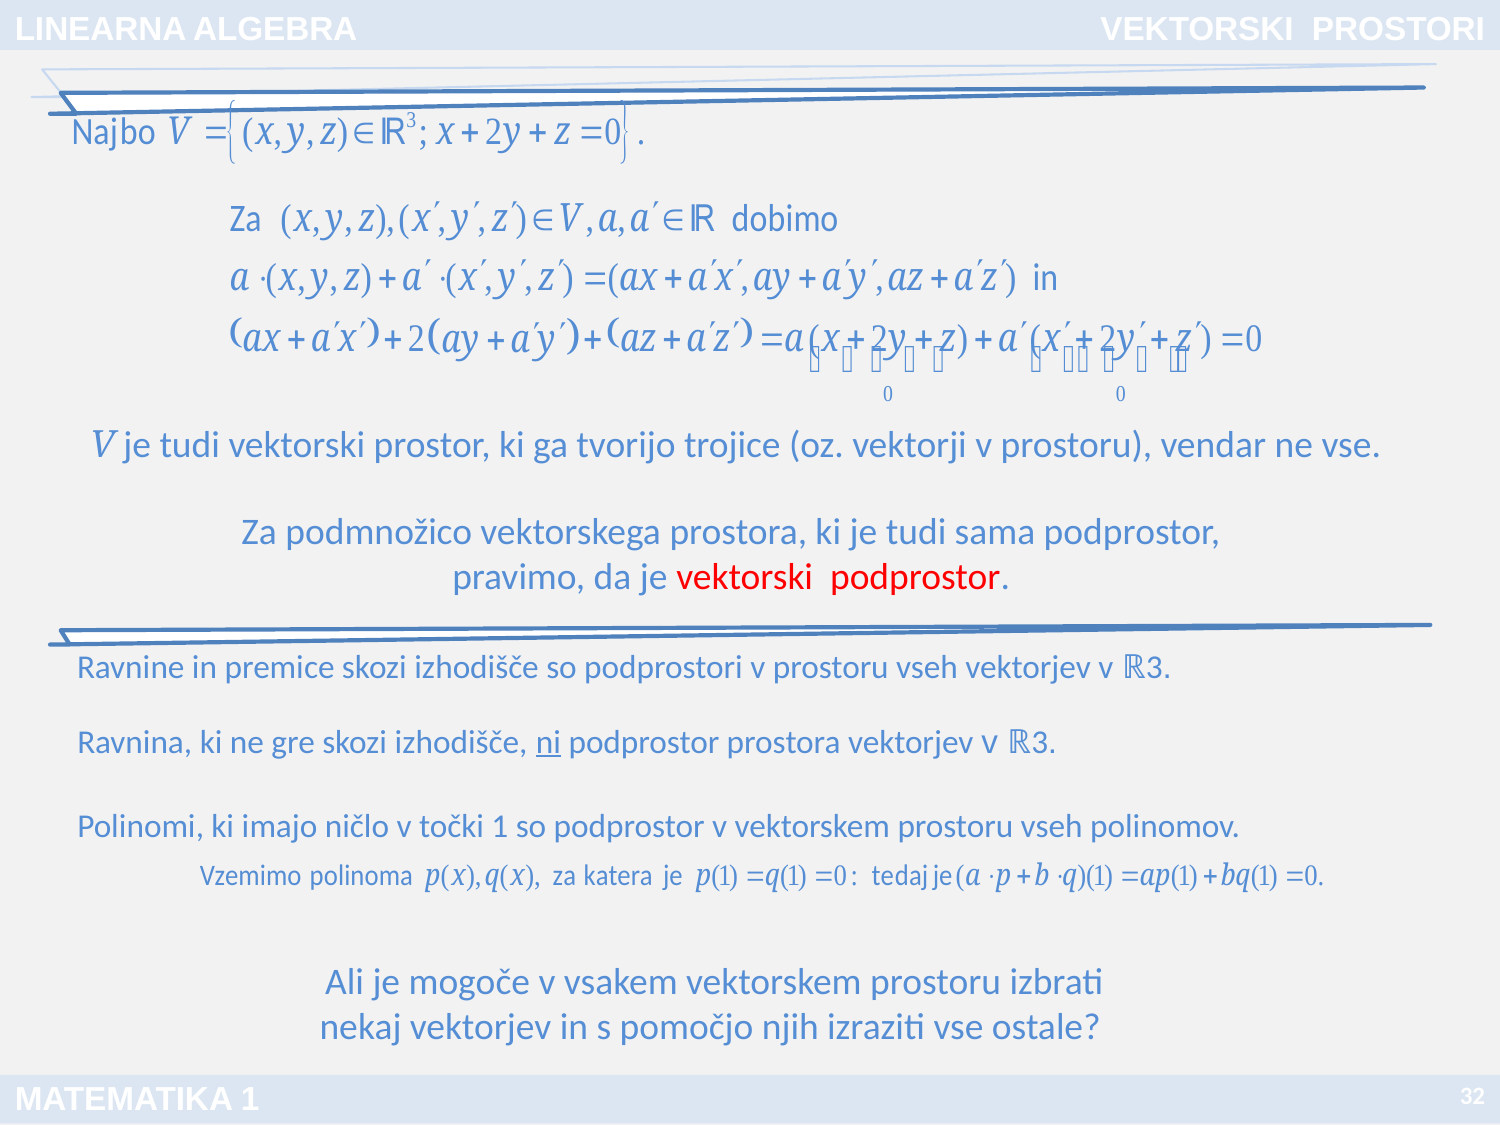

LINEARNA ALGEBRA
VEKTORSKI PROSTORI
V je tudi vektorski prostor, ki ga tvorijo trojice (oz. vektorji v prostoru), vendar ne vse.
Za podmnožico vektorskega prostora, ki je tudi sama podprostor, pravimo, da je vektorski podprostor.
Ravnine in premice skozi izhodišče so podprostori v prostoru vseh vektorjev v ℝ3.
Ravnina, ki ne gre skozi izhodišče, ni podprostor prostora vektorjev v ℝ3.
Polinomi, ki imajo ničlo v točki 1 so podprostor v vektorskem prostoru vseh polinomov.
Ali je mogoče v vsakem vektorskem prostoru izbrati nekaj vektorjev in s pomočjo njih izraziti vse ostale?
MATEMATIKA 1